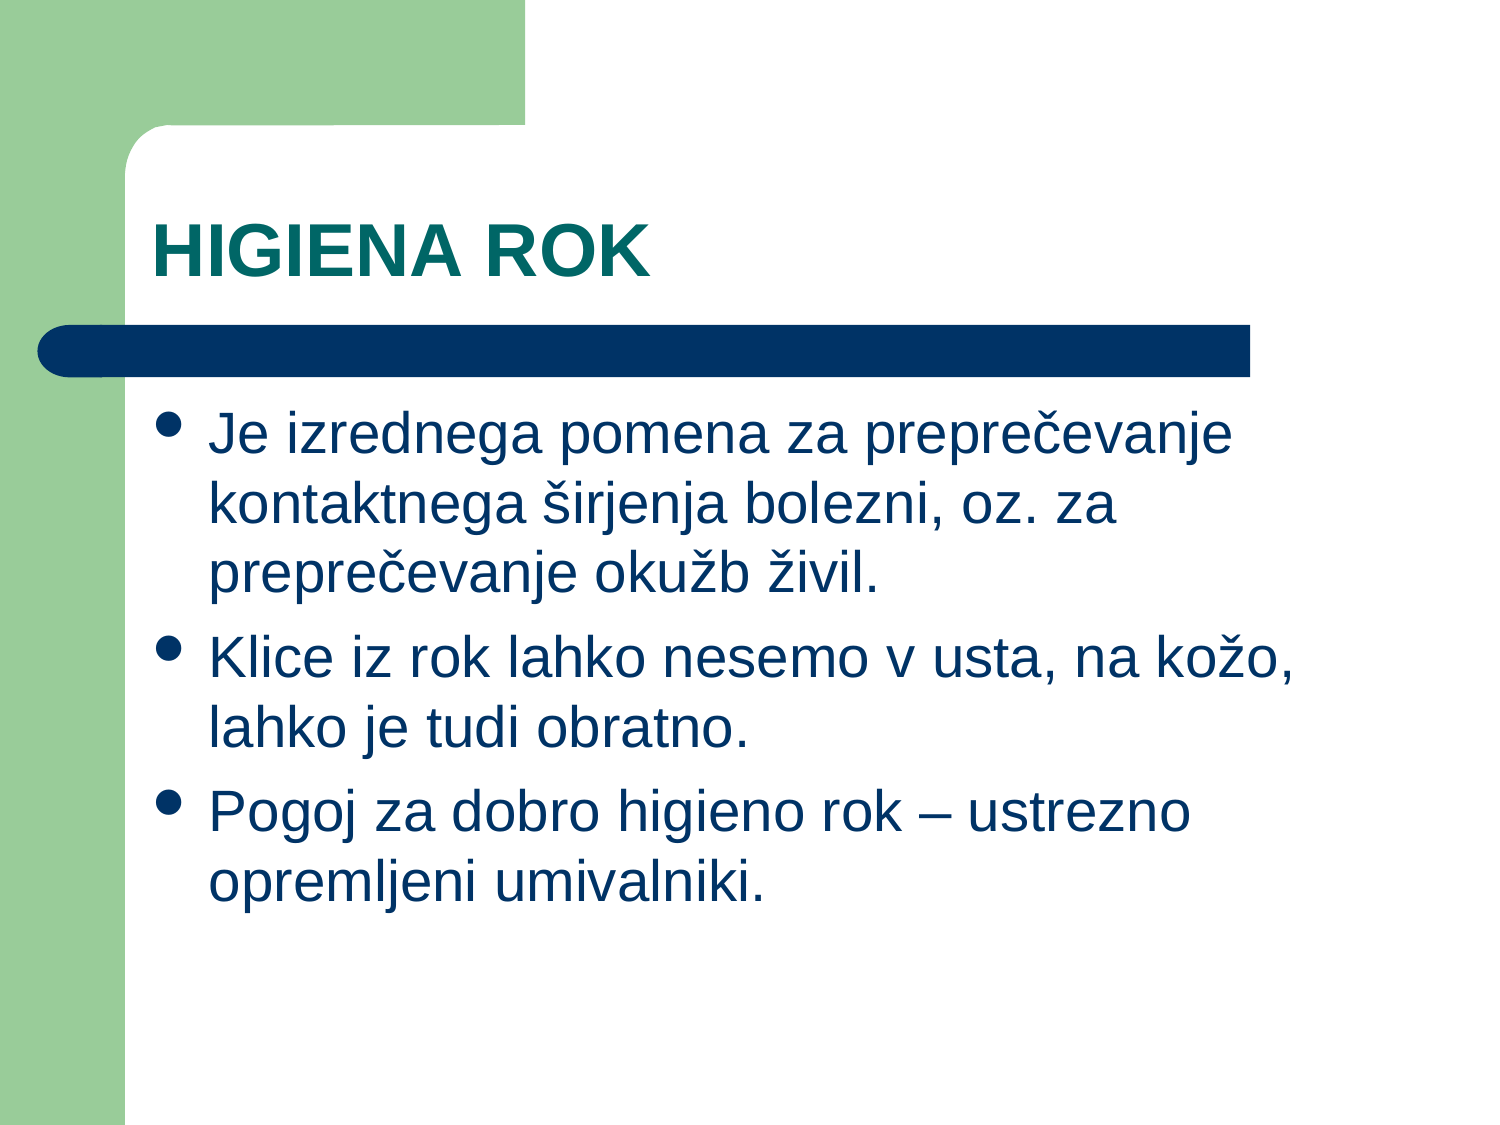

# HIGIENA ROK
Je izrednega pomena za preprečevanje kontaktnega širjenja bolezni, oz. za preprečevanje okužb živil.
Klice iz rok lahko nesemo v usta, na kožo, lahko je tudi obratno.
Pogoj za dobro higieno rok – ustrezno opremljeni umivalniki.